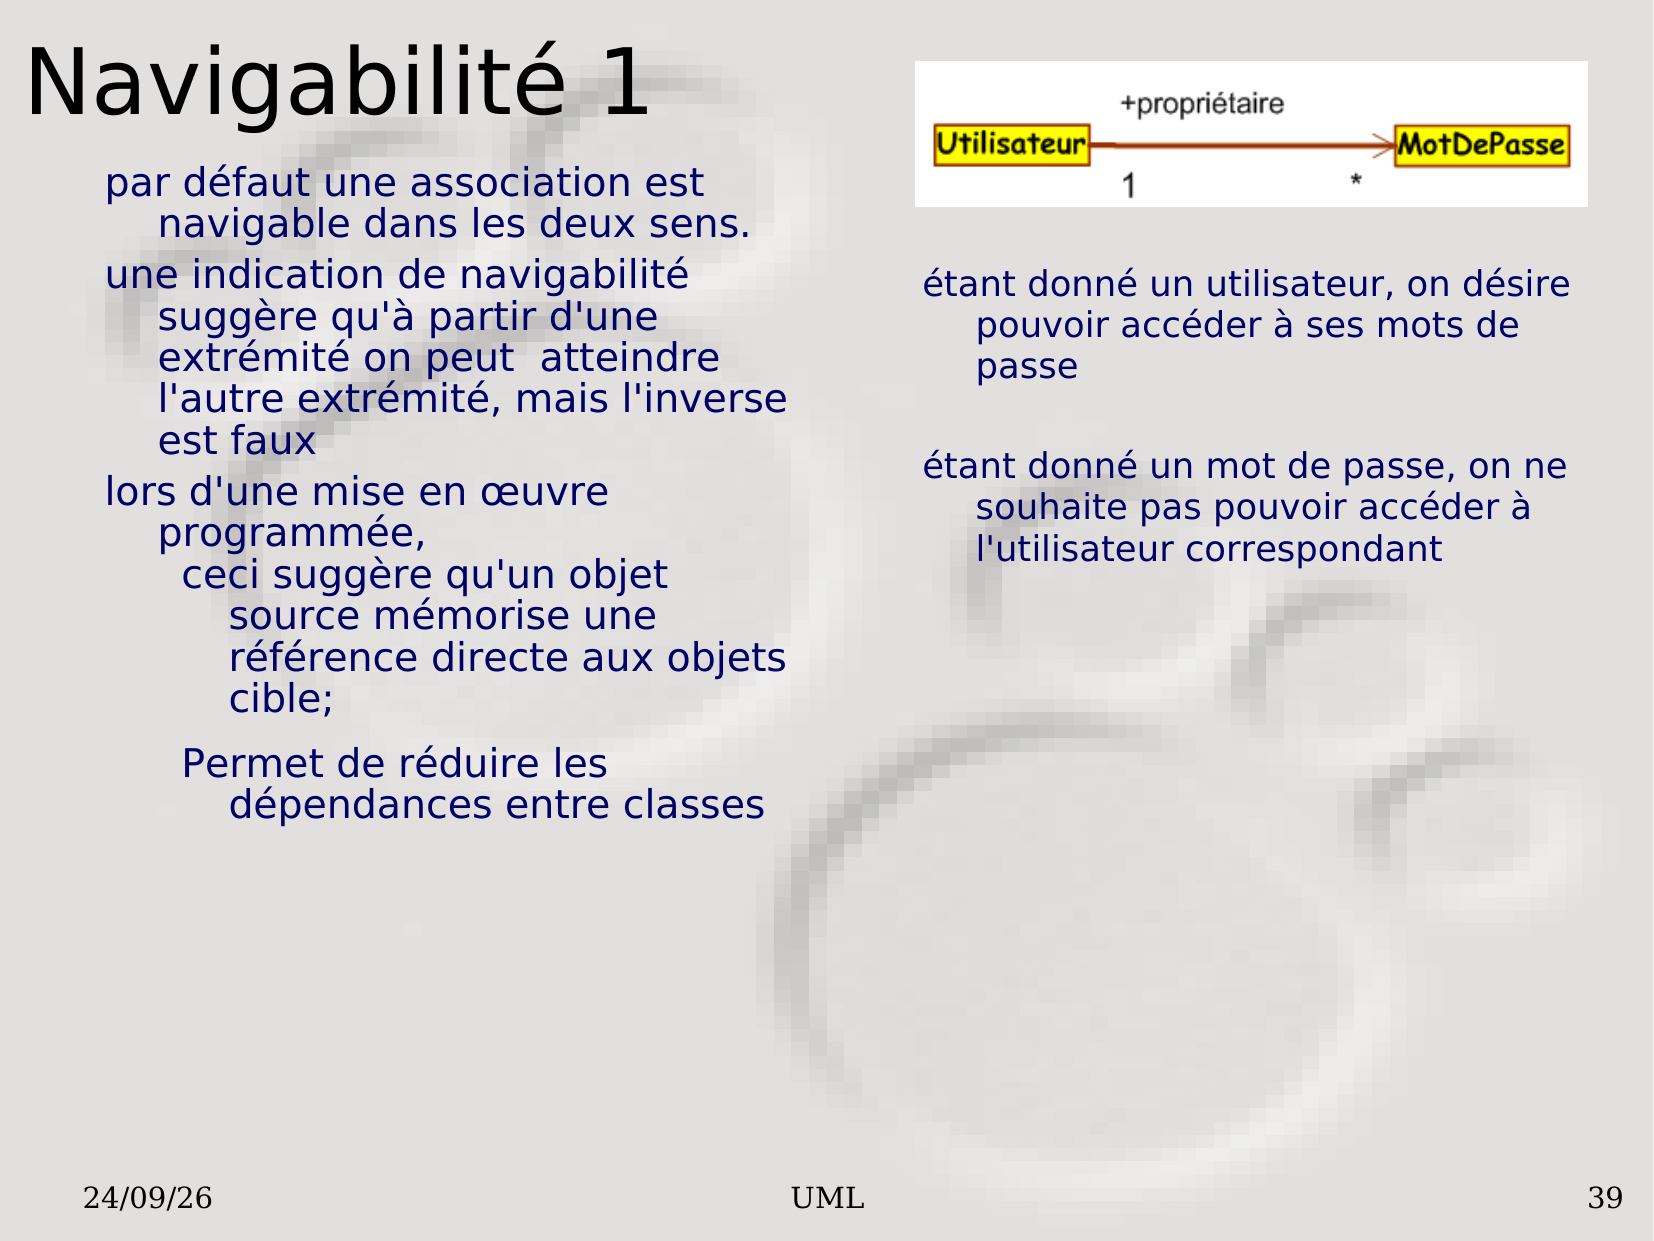

# Navigabilité 1
par défaut une association est navigable dans les deux sens.
une indication de navigabilité suggère qu'à partir d'une extrémité on peut atteindre l'autre extrémité, mais l'inverse est faux
lors d'une mise en œuvre programmée,
ceci suggère qu'un objet source mémorise une référence directe aux objets cible;
Permet de réduire les dépendances entre classes
étant donné un utilisateur, on désire pouvoir accéder à ses mots de passe
étant donné un mot de passe, on ne souhaite pas pouvoir accéder à l'utilisateur correspondant
UML
39